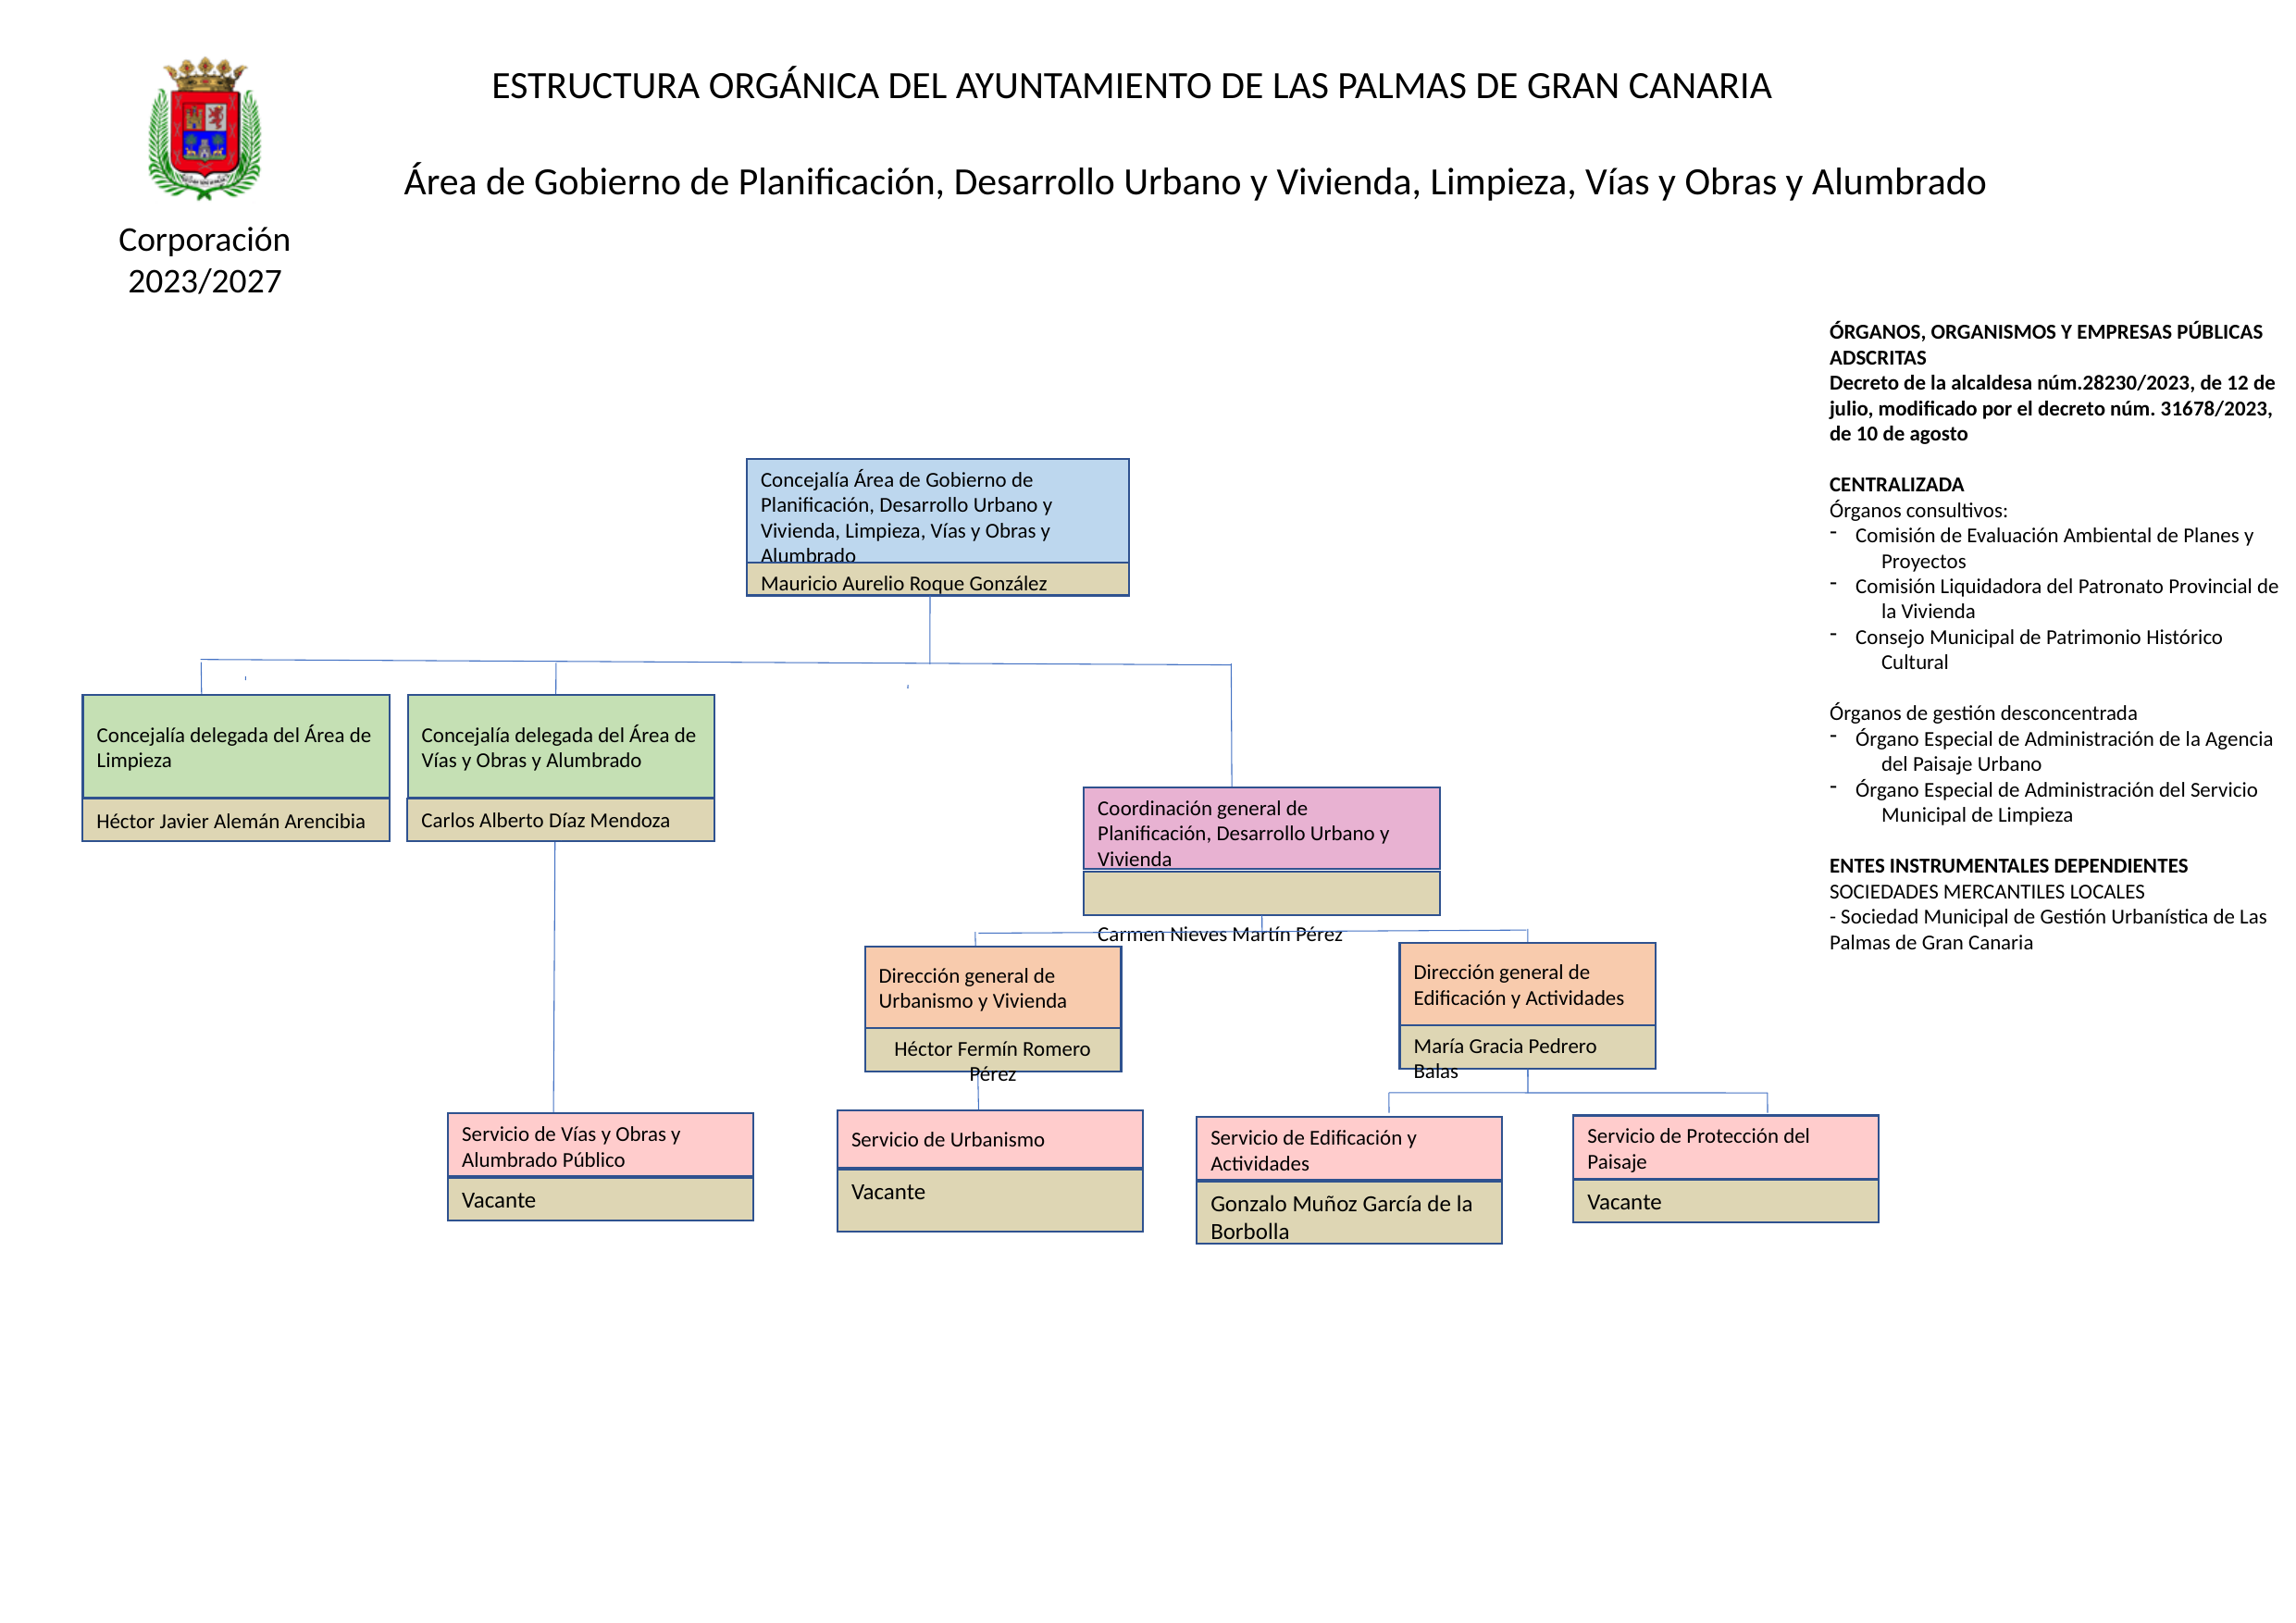

ESTRUCTURA ORGÁNICA DEL AYUNTAMIENTO DE LAS PALMAS DE GRAN CANARIA
Área de Gobierno de Planificación, Desarrollo Urbano y Vivienda, Limpieza, Vías y Obras y Alumbrado
Corporación
2023/2027
ÓRGANOS, ORGANISMOS Y EMPRESAS PÚBLICAS ADSCRITAS
Decreto de la alcaldesa núm.28230/2023, de 12 de julio, modificado por el decreto núm. 31678/2023, de 10 de agosto
CENTRALIZADA
Órganos consultivos:
Comisión de Evaluación Ambiental de Planes y Proyectos
Comisión Liquidadora del Patronato Provincial de la Vivienda
Consejo Municipal de Patrimonio Histórico Cultural
Órganos de gestión desconcentrada
Órgano Especial de Administración de la Agencia del Paisaje Urbano
Órgano Especial de Administración del Servicio Municipal de Limpieza
ENTES INSTRUMENTALES DEPENDIENTES
SOCIEDADES MERCANTILES LOCALES
- Sociedad Municipal de Gestión Urbanística de Las Palmas de Gran Canaria
Concejalía Área de Gobierno de Planificación, Desarrollo Urbano y Vivienda, Limpieza, Vías y Obras y Alumbrado
Mauricio Aurelio Roque González
Concejalía delegada del Área de Vías y Obras y Alumbrado
Concejalía delegada del Área de Limpieza
Coordinación general de Planificación, Desarrollo Urbano y Vivienda
Carmen Nieves Martín Pérez
Carlos Alberto Díaz Mendoza
Héctor Javier Alemán Arencibia
Dirección general de Edificación y Actividades
María Gracia Pedrero Balas
Dirección general de Urbanismo y Vivienda
Héctor Fermín Romero Pérez
Servicio de Urbanismo
Vacante
Servicio de Vías y Obras y Alumbrado Público
Vacante
Servicio de Protección del Paisaje
Vacante
Servicio de Edificación y Actividades
Gonzalo Muñoz García de la Borbolla